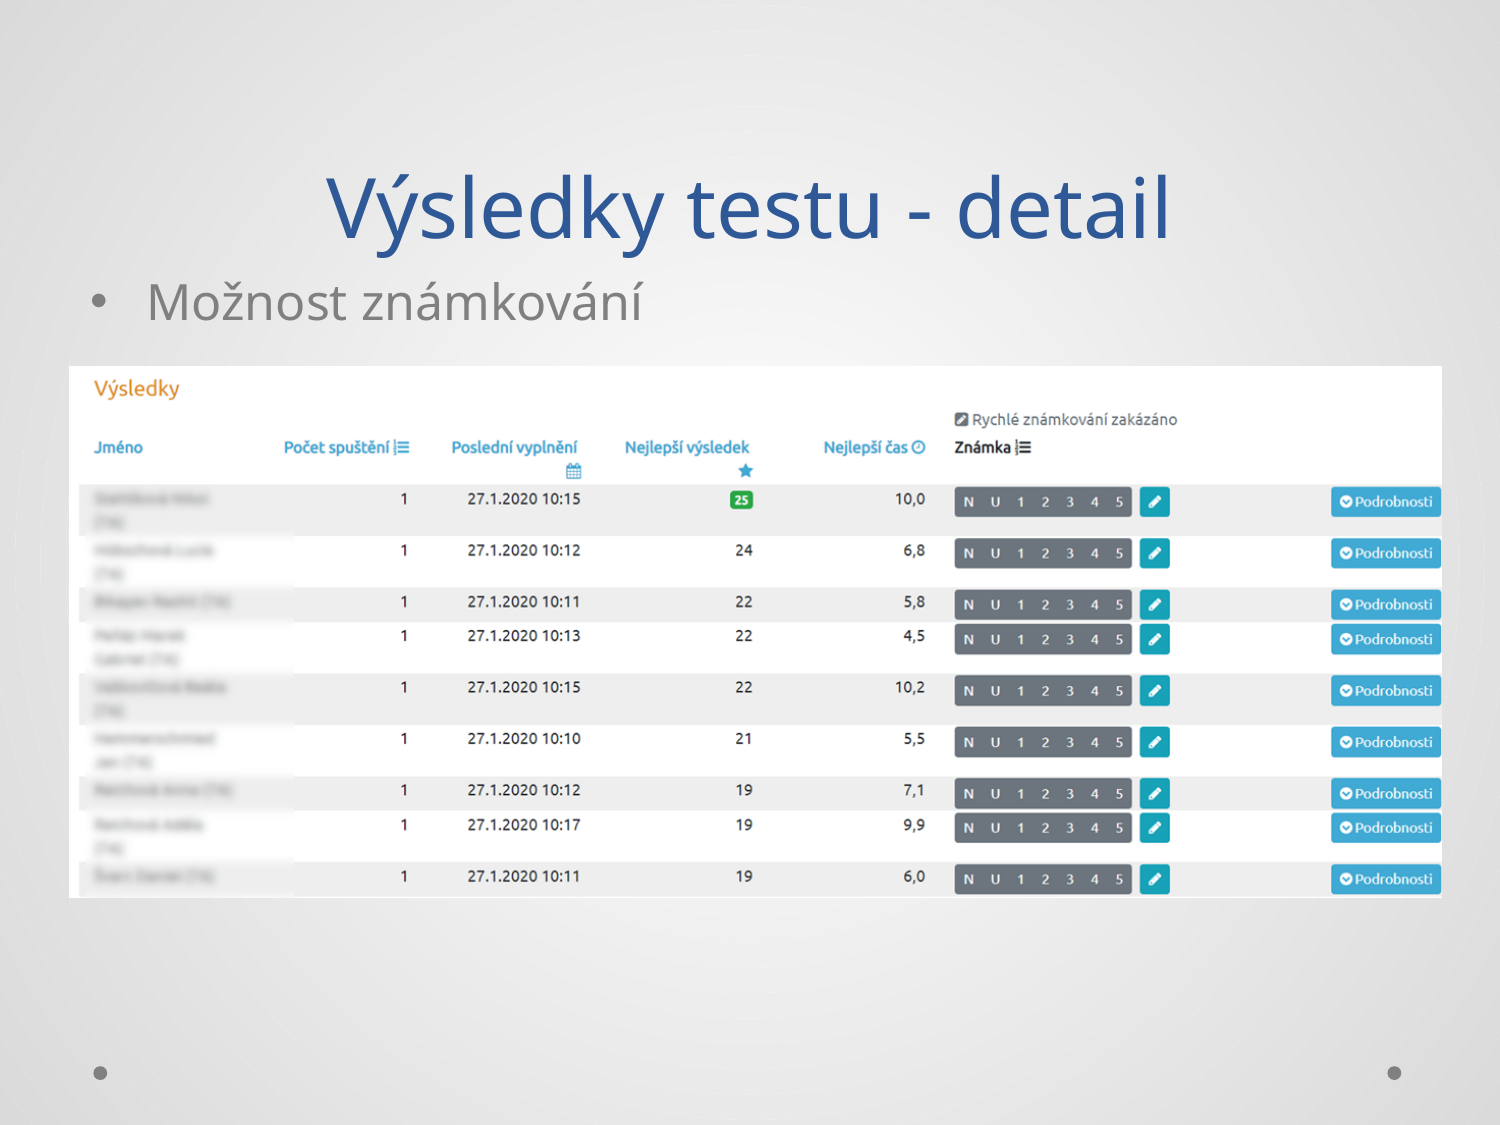

# Výsledky testu - detail
Možnost známkování